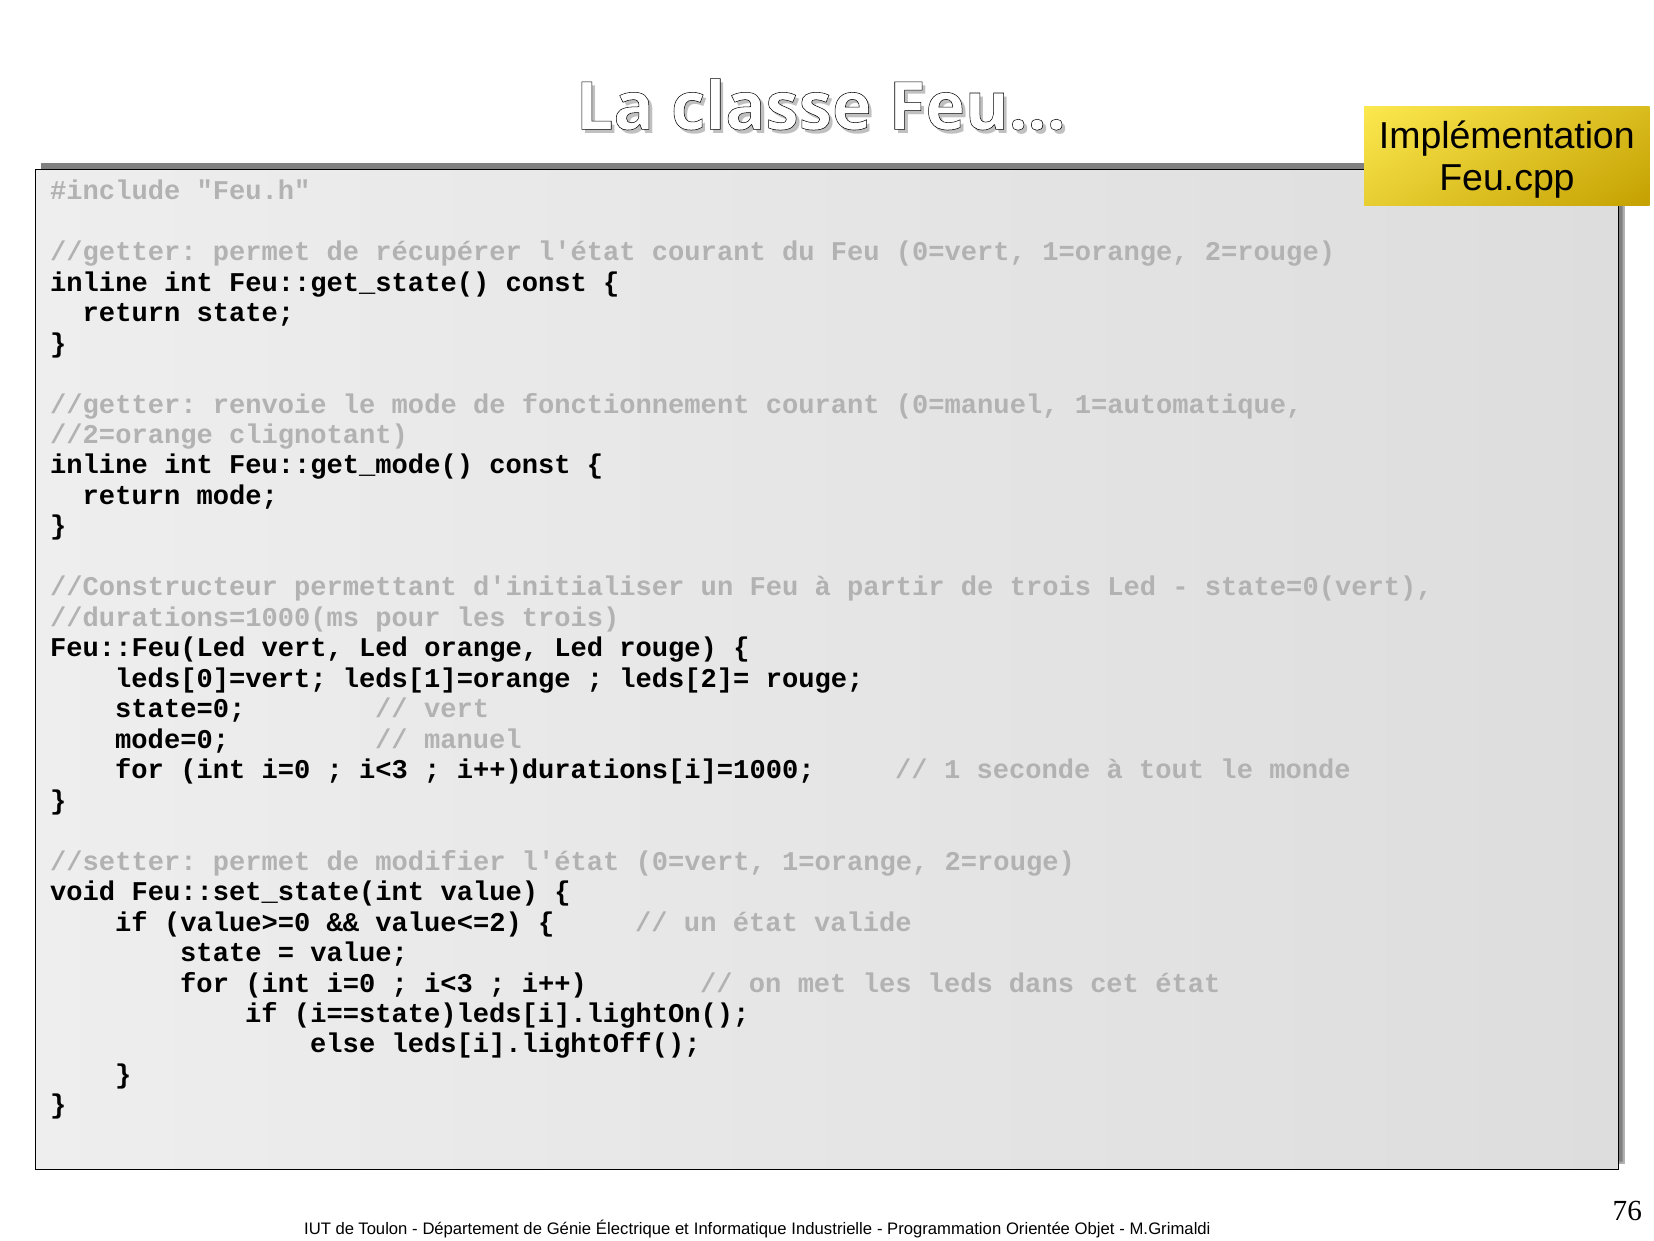

# La classe Feu...
Implémentation
Feu.cpp
#include "Feu.h"
//getter: permet de récupérer l'état courant du Feu (0=vert, 1=orange, 2=rouge)
inline int Feu::get_state() const {
 return state;
}
//getter: renvoie le mode de fonctionnement courant (0=manuel, 1=automatique,
//2=orange clignotant)
inline int Feu::get_mode() const {
 return mode;
}
//Constructeur permettant d'initialiser un Feu à partir de trois Led - state=0(vert),
//durations=1000(ms pour les trois)
Feu::Feu(Led vert, Led orange, Led rouge) {
 leds[0]=vert; leds[1]=orange ; leds[2]= rouge;
 state=0; // vert
 mode=0; // manuel
 for (int i=0 ; i<3 ; i++)durations[i]=1000; // 1 seconde à tout le monde
}
//setter: permet de modifier l'état (0=vert, 1=orange, 2=rouge)
void Feu::set_state(int value) {
 if (value>=0 && value<=2) { // un état valide
 state = value;
 for (int i=0 ; i<3 ; i++) // on met les leds dans cet état
 if (i==state)leds[i].lightOn();
 else leds[i].lightOff();
 }
}